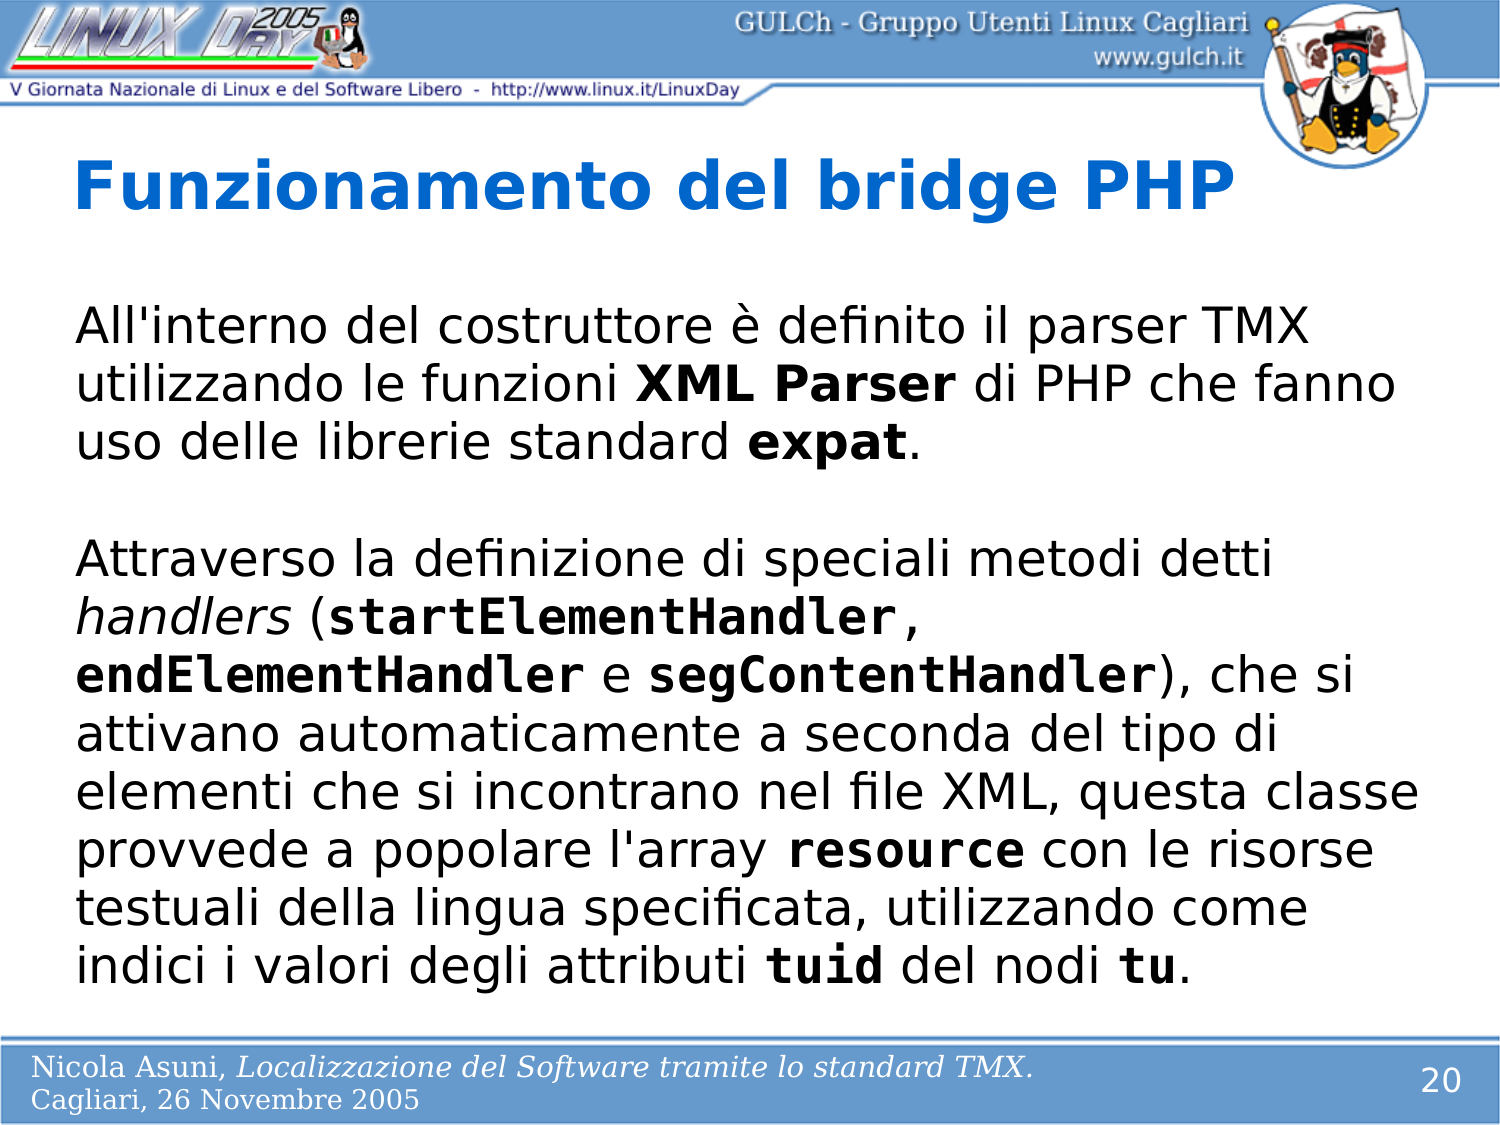

Funzionamento del bridge PHP
All'interno del costruttore è definito il parser TMX utilizzando le funzioni XML Parser di PHP che fanno uso delle librerie standard expat.
Attraverso la definizione di speciali metodi detti handlers (startElementHandler, endElementHandler e segContentHandler), che si attivano automaticamente a seconda del tipo di elementi che si incontrano nel file XML, questa classe provvede a popolare l'array resource con le risorse testuali della lingua specificata, utilizzando come indici i valori degli attributi tuid del nodi tu.